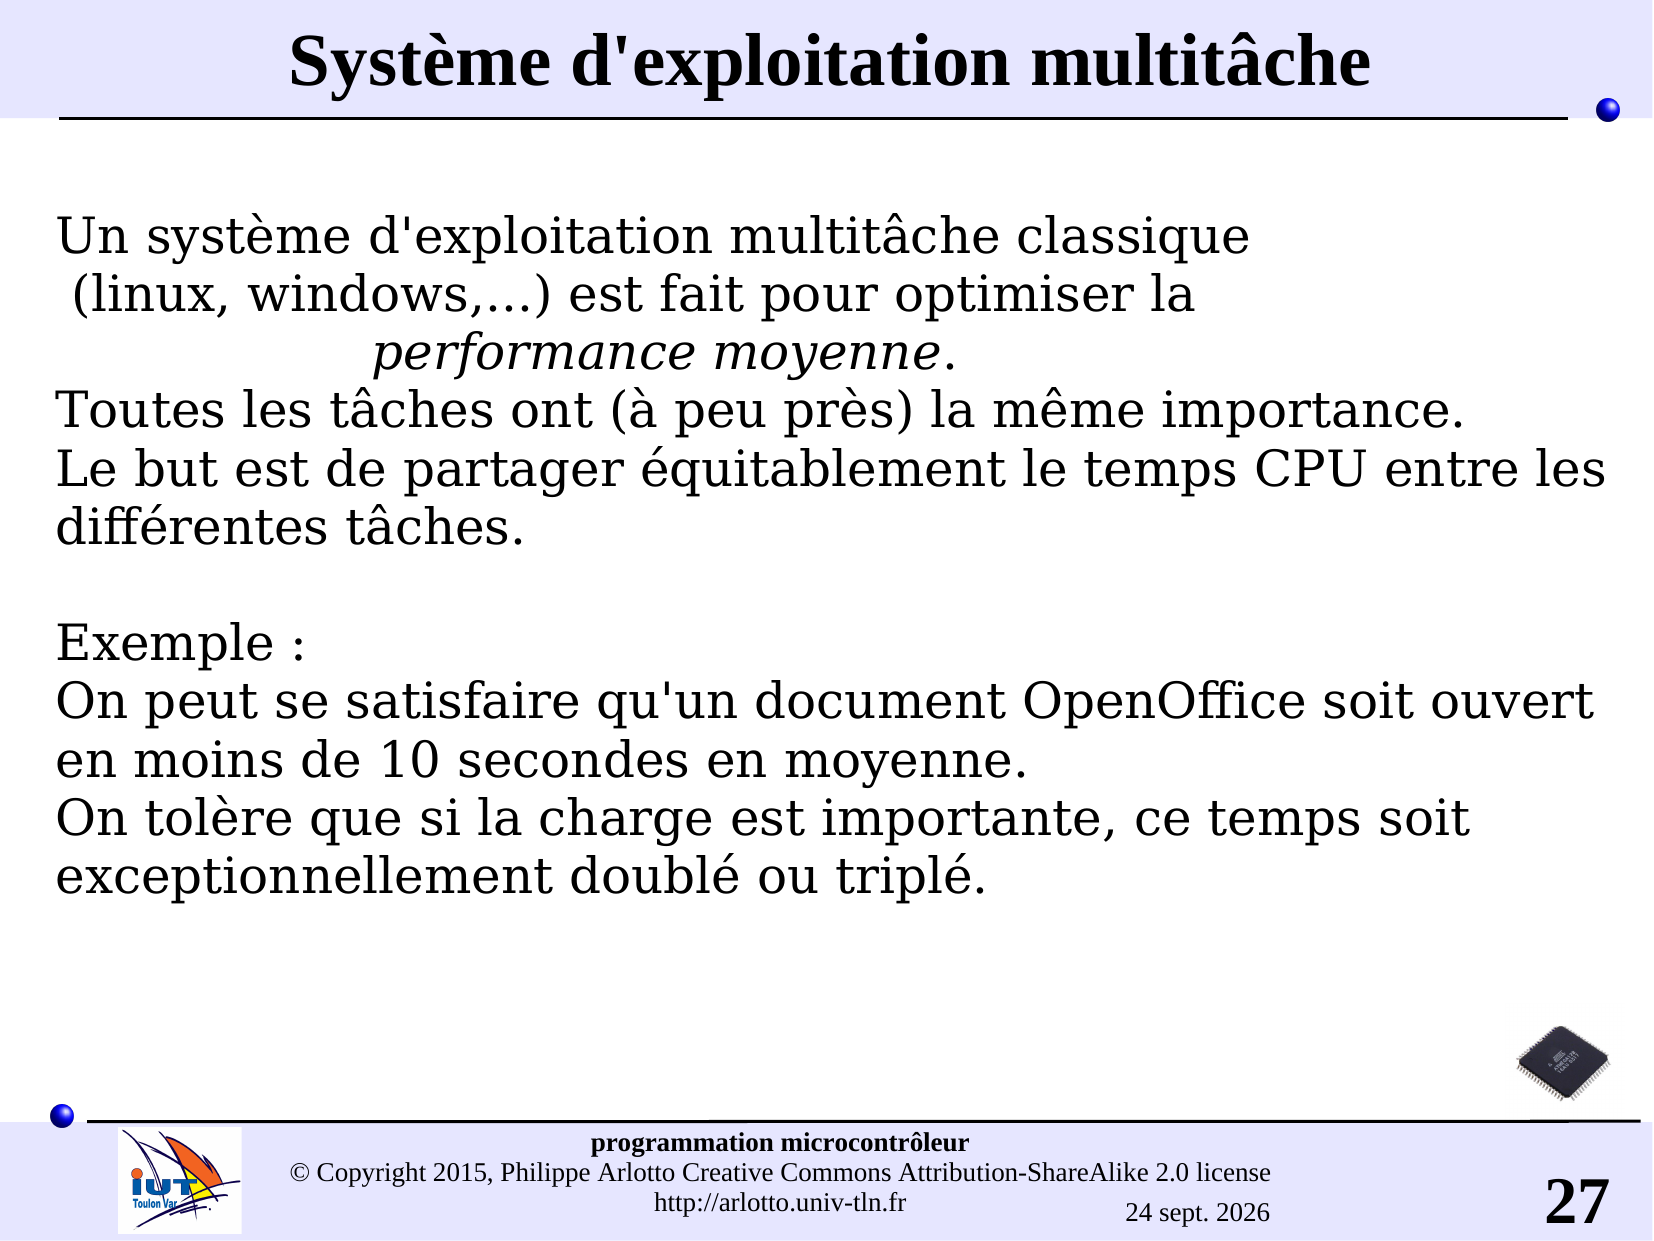

# Système d'exploitation multitâche
Un système d'exploitation multitâche classique
 (linux, windows,...) est fait pour optimiser la
				 performance moyenne.
Toutes les tâches ont (à peu près) la même importance.
Le but est de partager équitablement le temps CPU entre les
différentes tâches.
Exemple :
On peut se satisfaire qu'un document OpenOffice soit ouvert
en moins de 10 secondes en moyenne.
On tolère que si la charge est importante, ce temps soit
exceptionnellement doublé ou triplé.